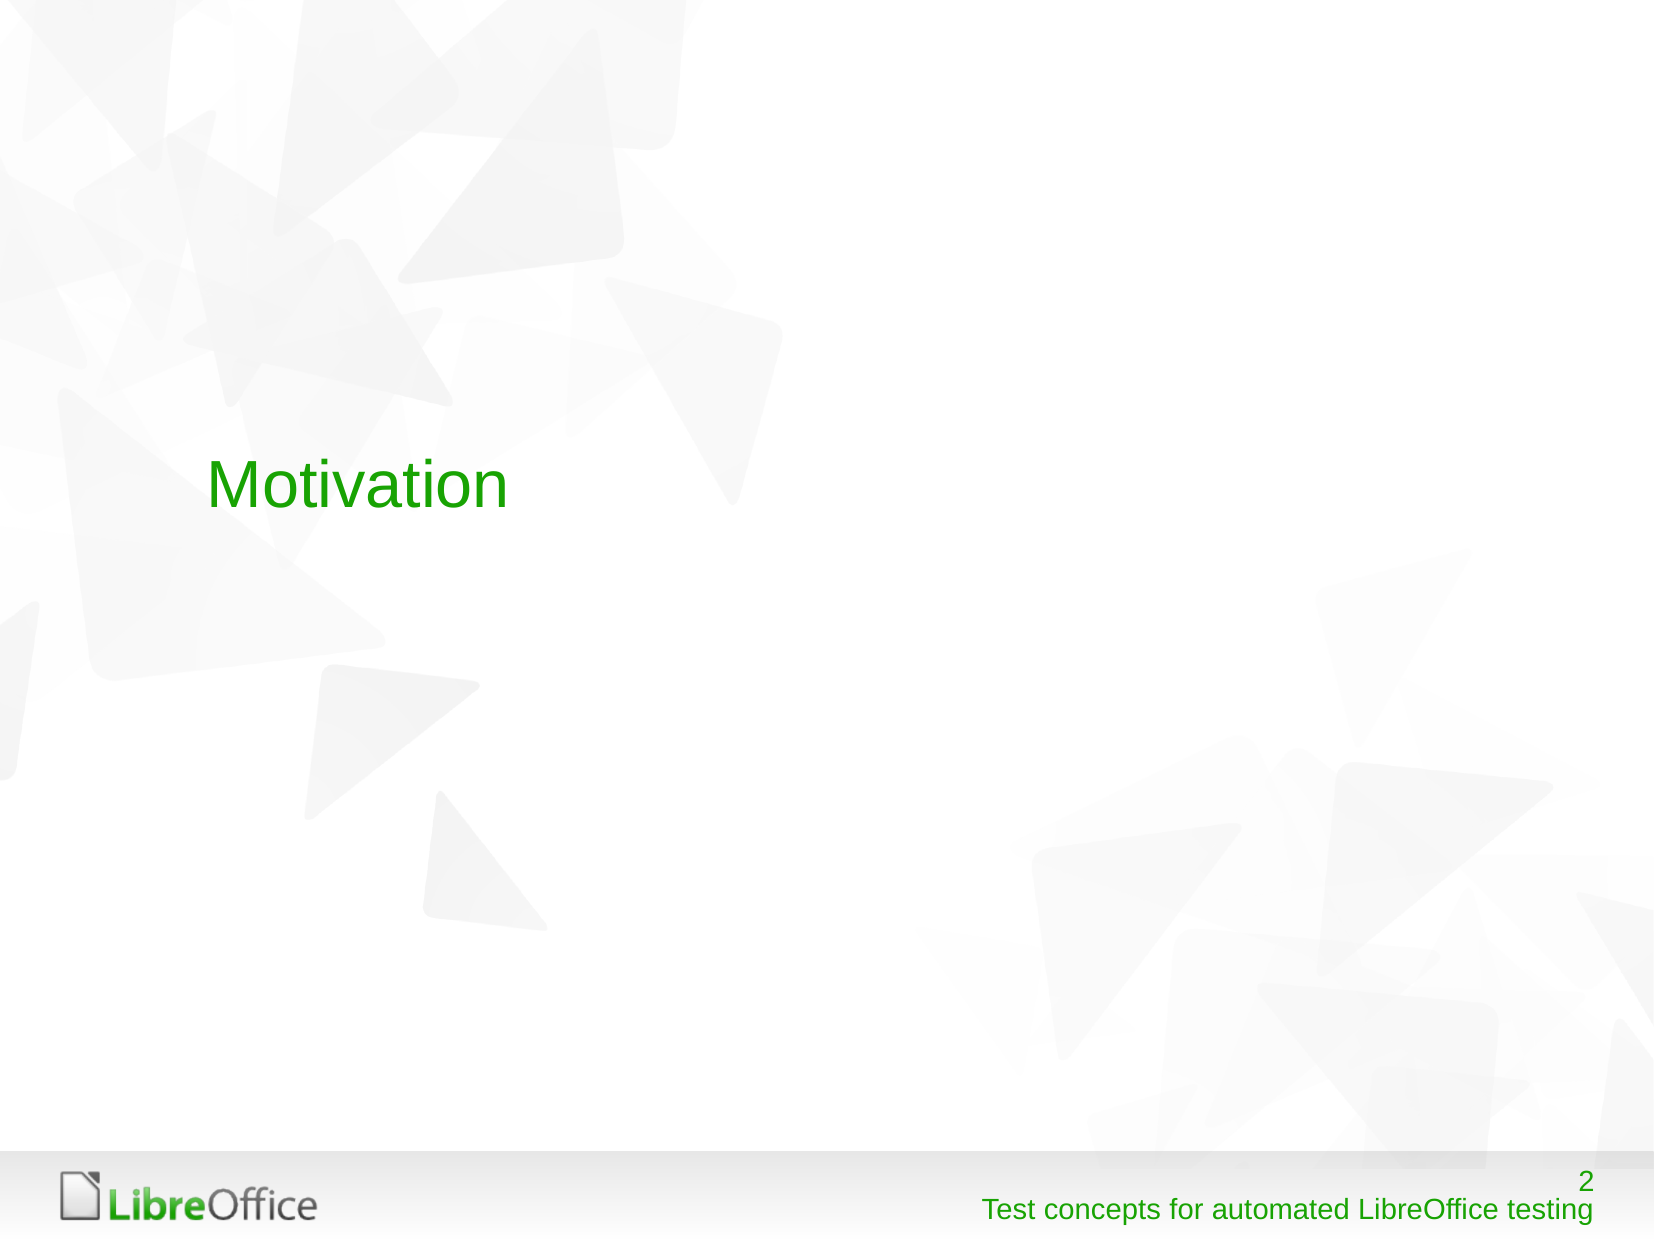

# Motivation
2
Test concepts for automated LibreOffice testing